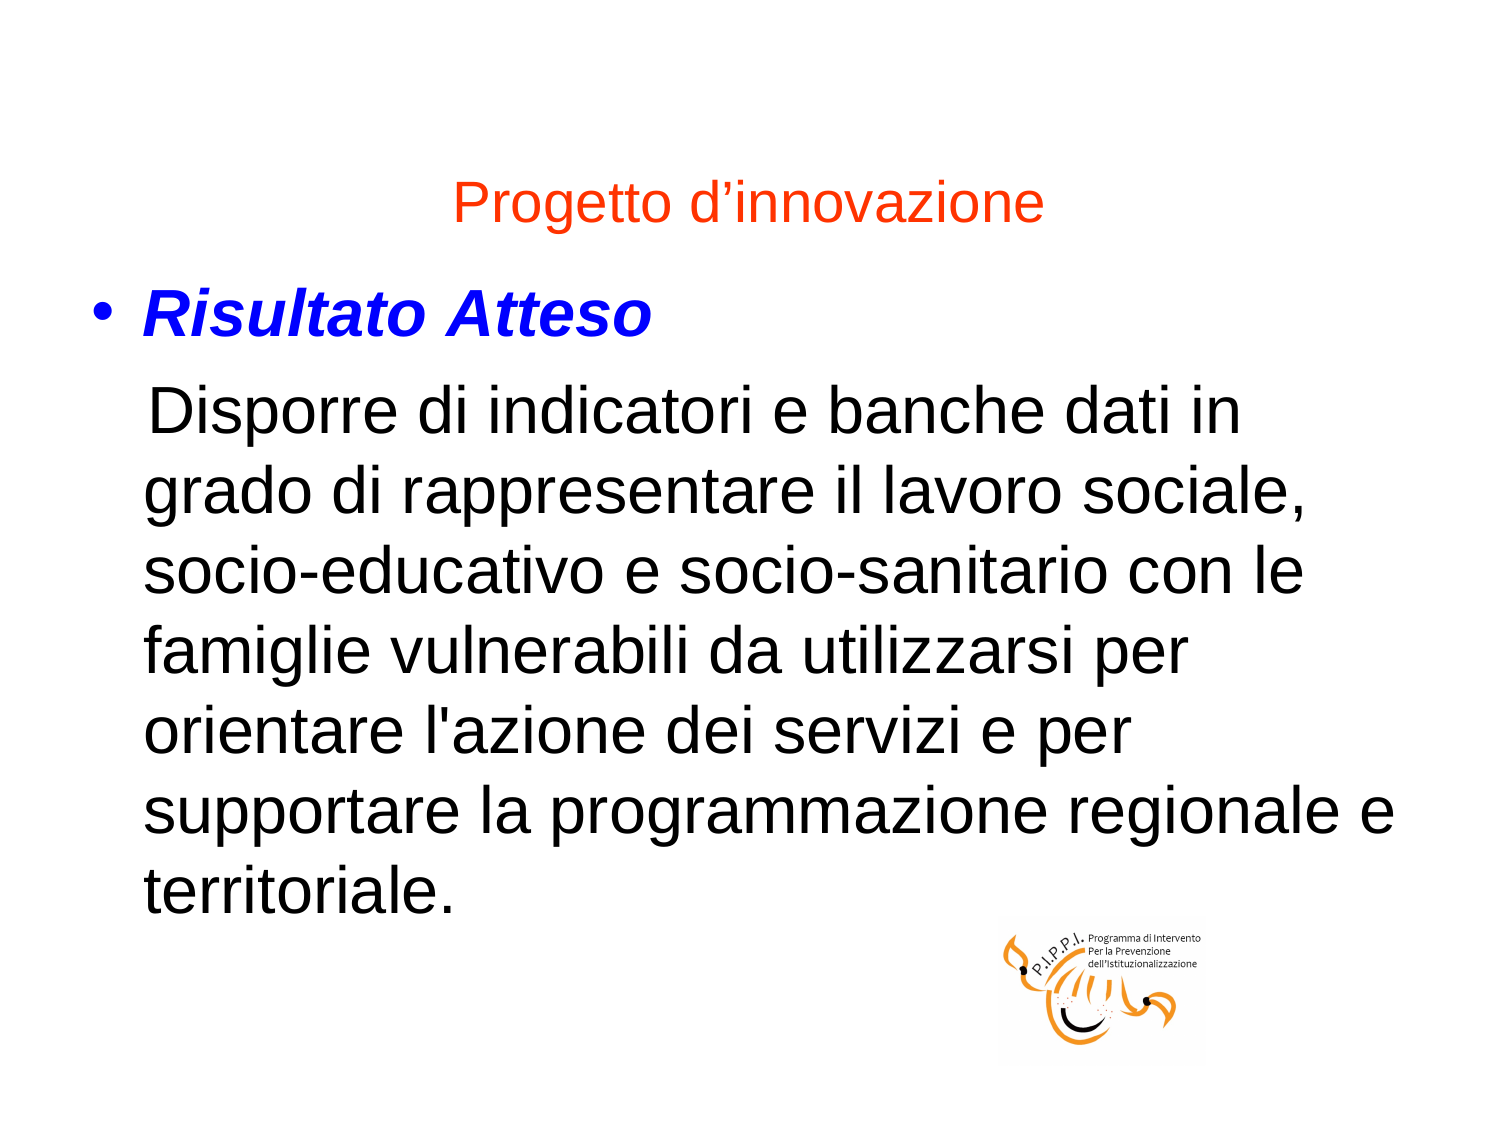

# Progetto d’innovazione
Risultato Atteso
 Disporre di indicatori e banche dati in grado di rappresentare il lavoro sociale, socio-educativo e socio-sanitario con le famiglie vulnerabili da utilizzarsi per orientare l'azione dei servizi e per supportare la programmazione regionale e territoriale.